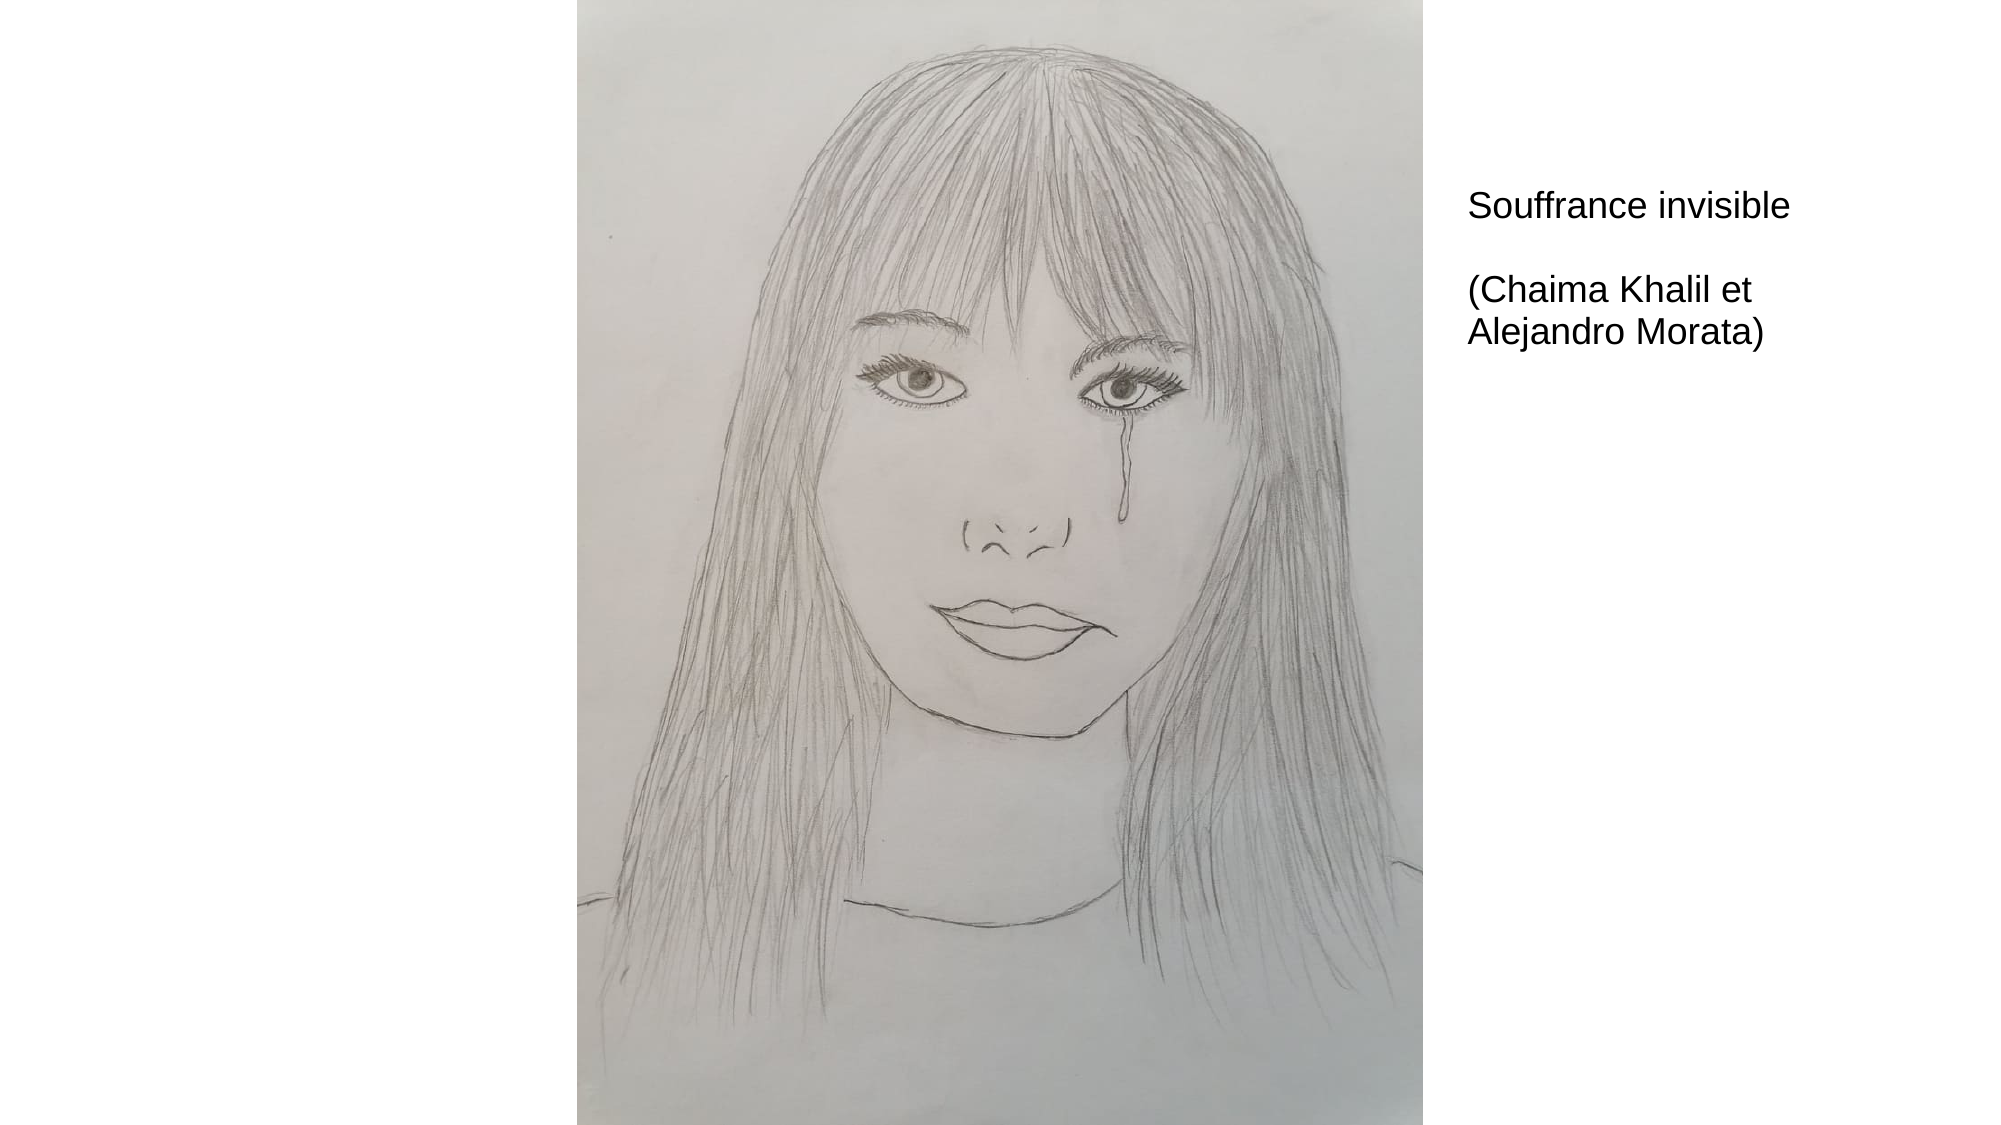

Souffrance invisible
(Chaima Khalil et
Alejandro Morata)